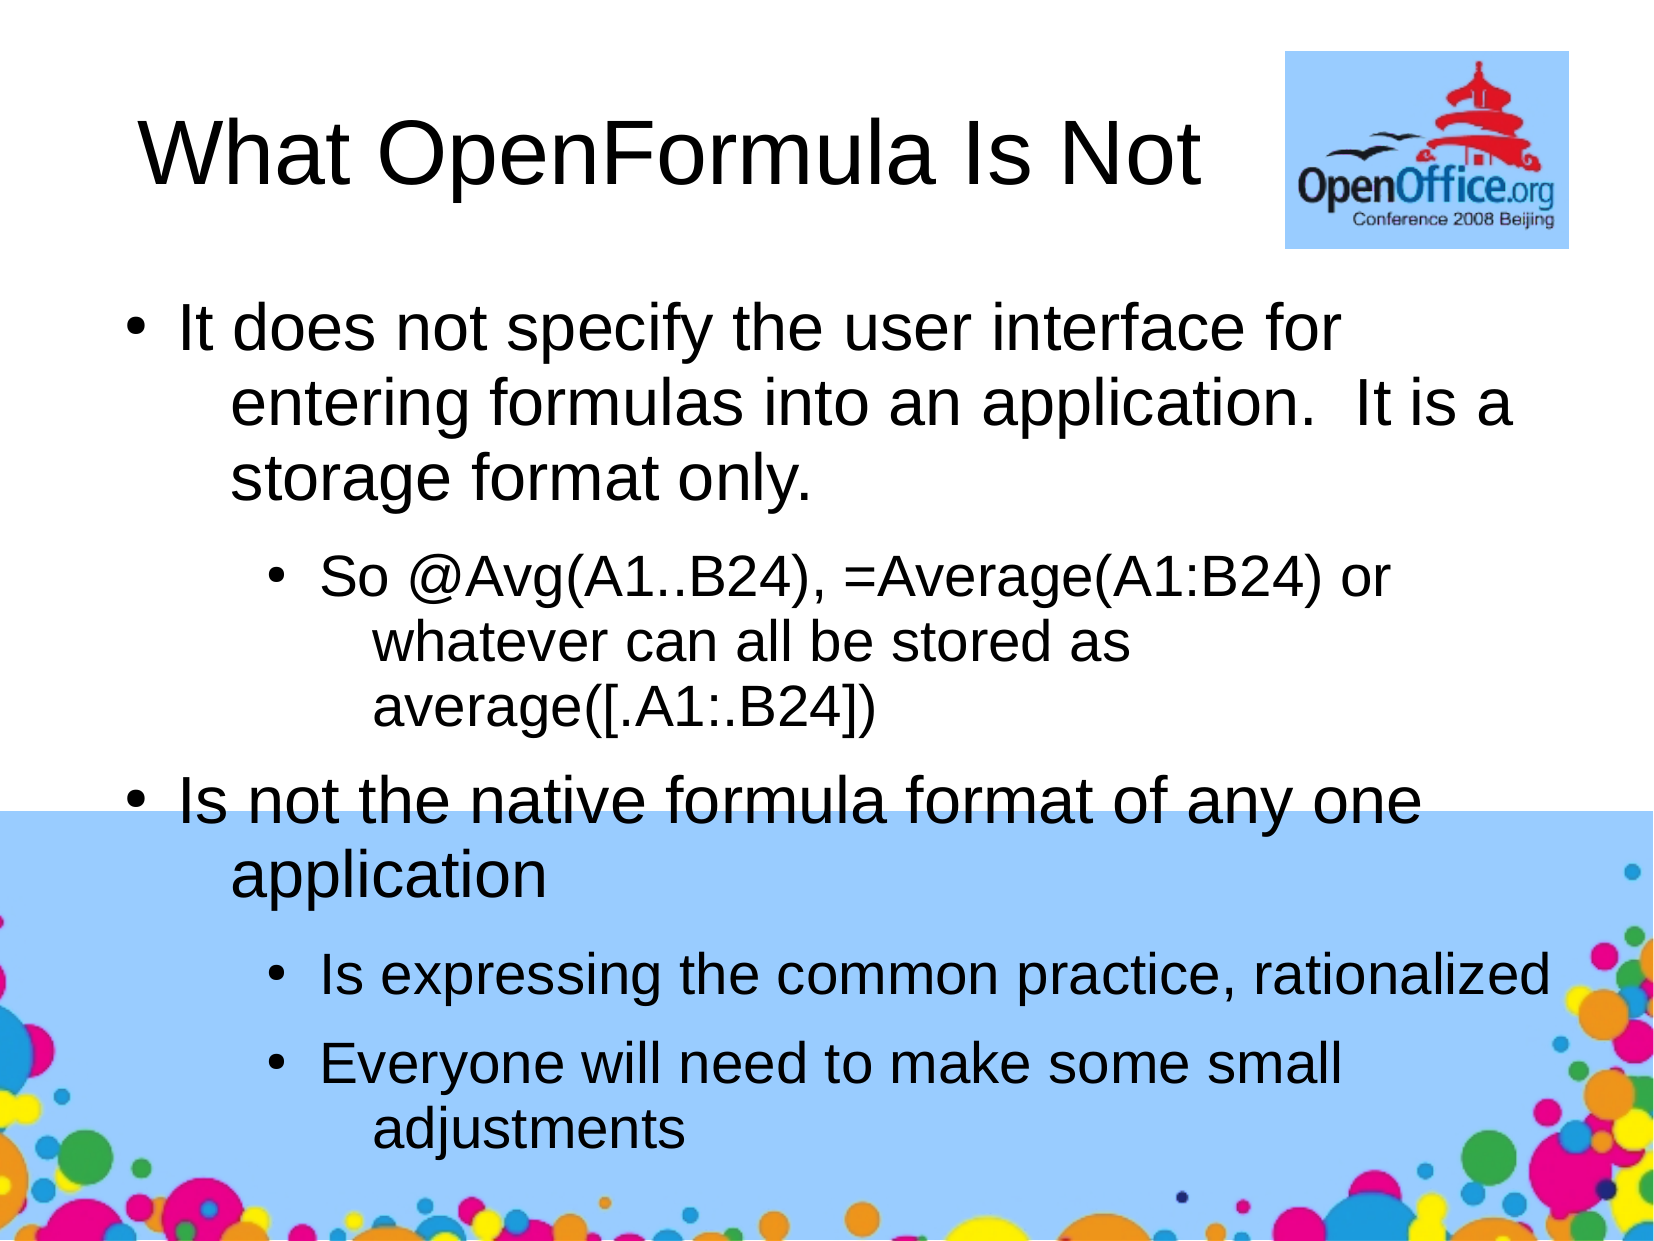

# What OpenFormula Is Not
It does not specify the user interface for entering formulas into an application. It is a storage format only.
So @Avg(A1..B24), =Average(A1:B24) or whatever can all be stored as average([.A1:.B24])
Is not the native formula format of any one application
Is expressing the common practice, rationalized
Everyone will need to make some small adjustments